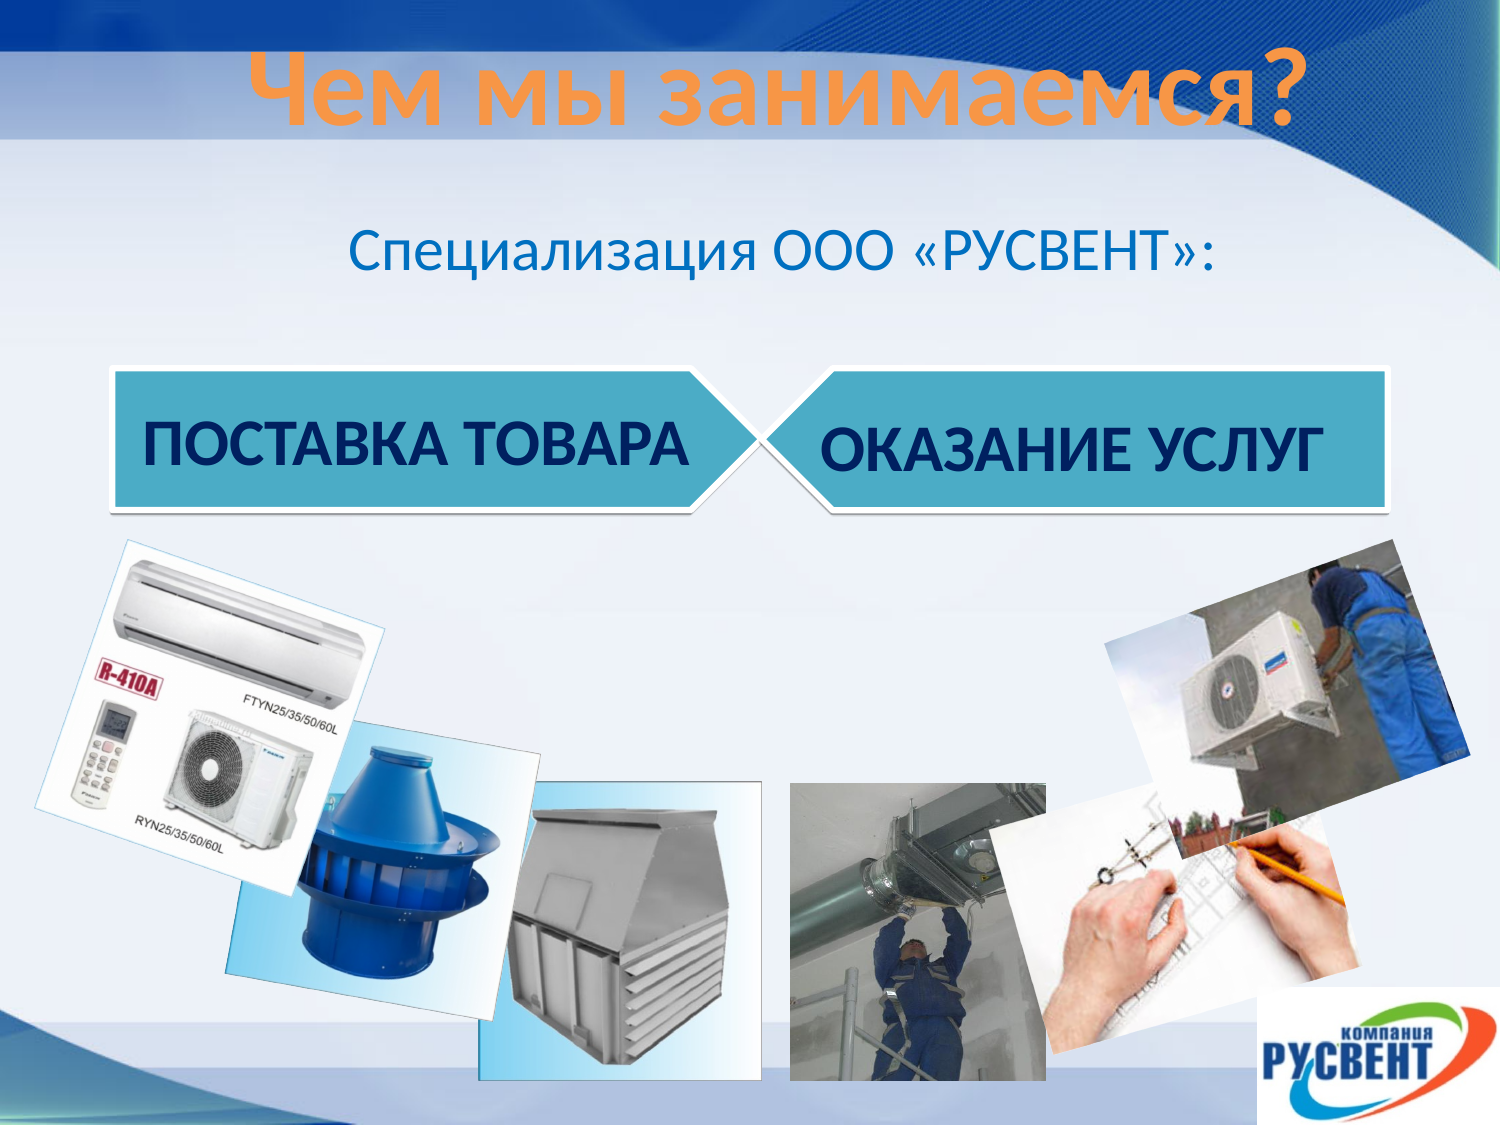

# Чем мы занимаемся?
Специализация ООО «РУСВЕНТ»:
 ПОСТАВКА ТОВАРА
 ОКАЗАНИЕ УСЛУГ